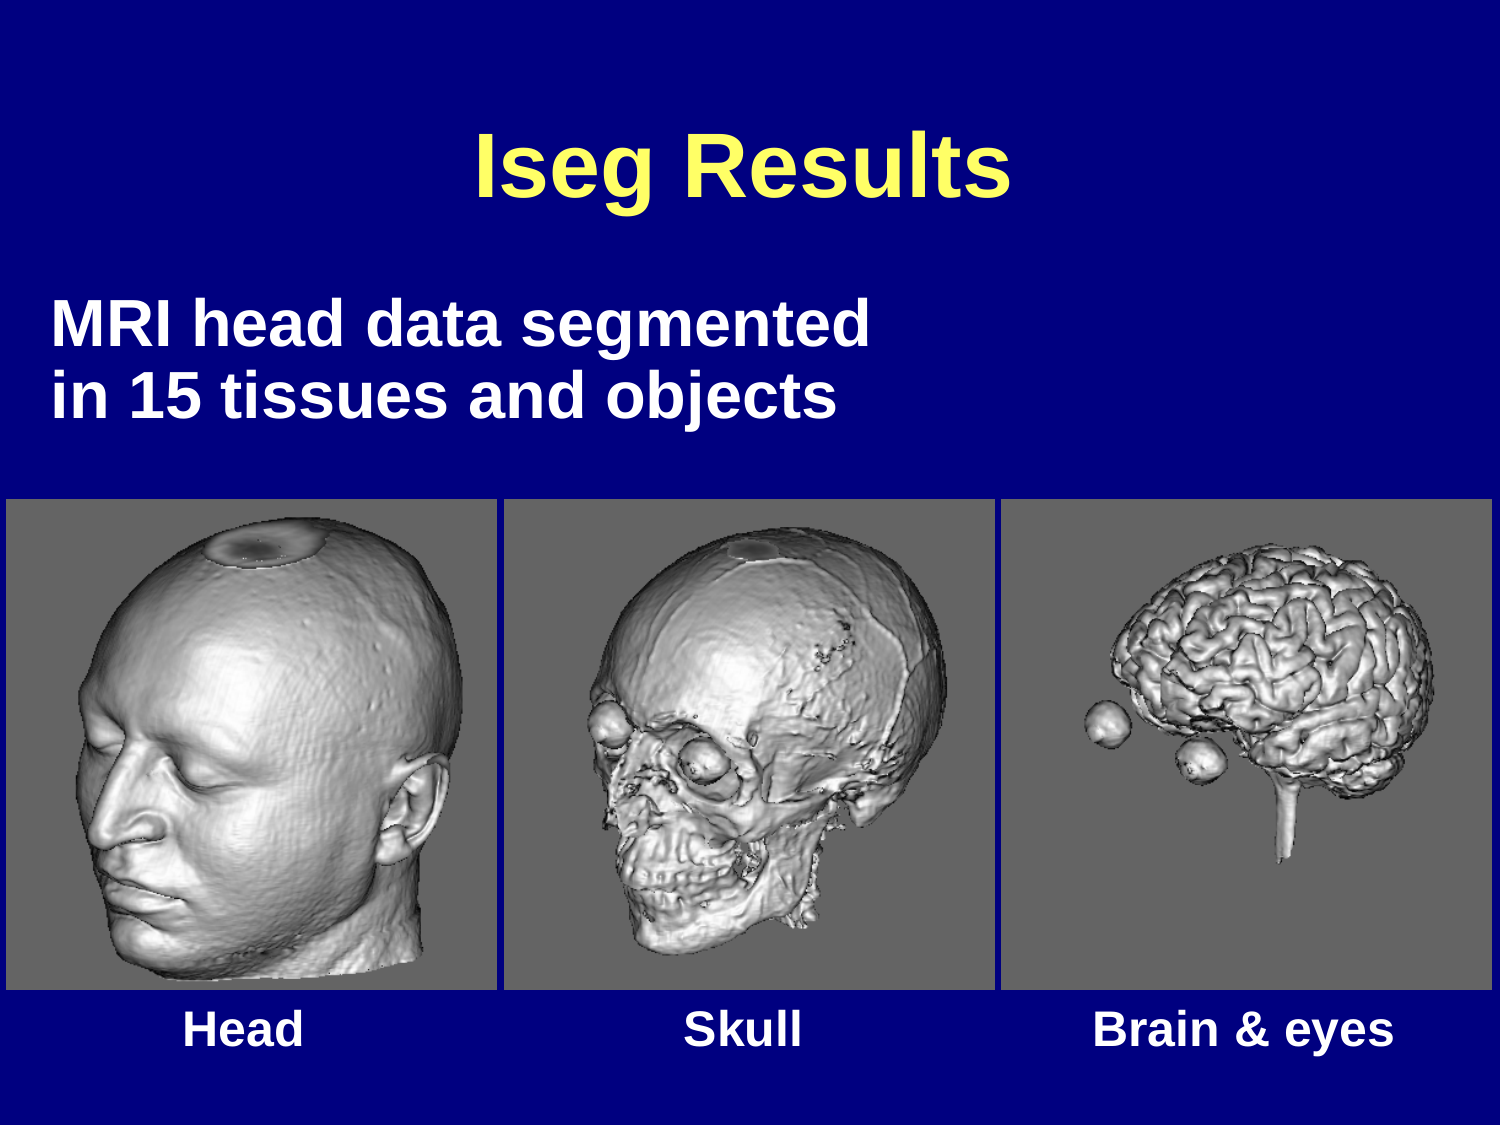

# Iseg Results
MRI head data segmented
in 15 tissues and objects
Head
Skull
Brain & eyes